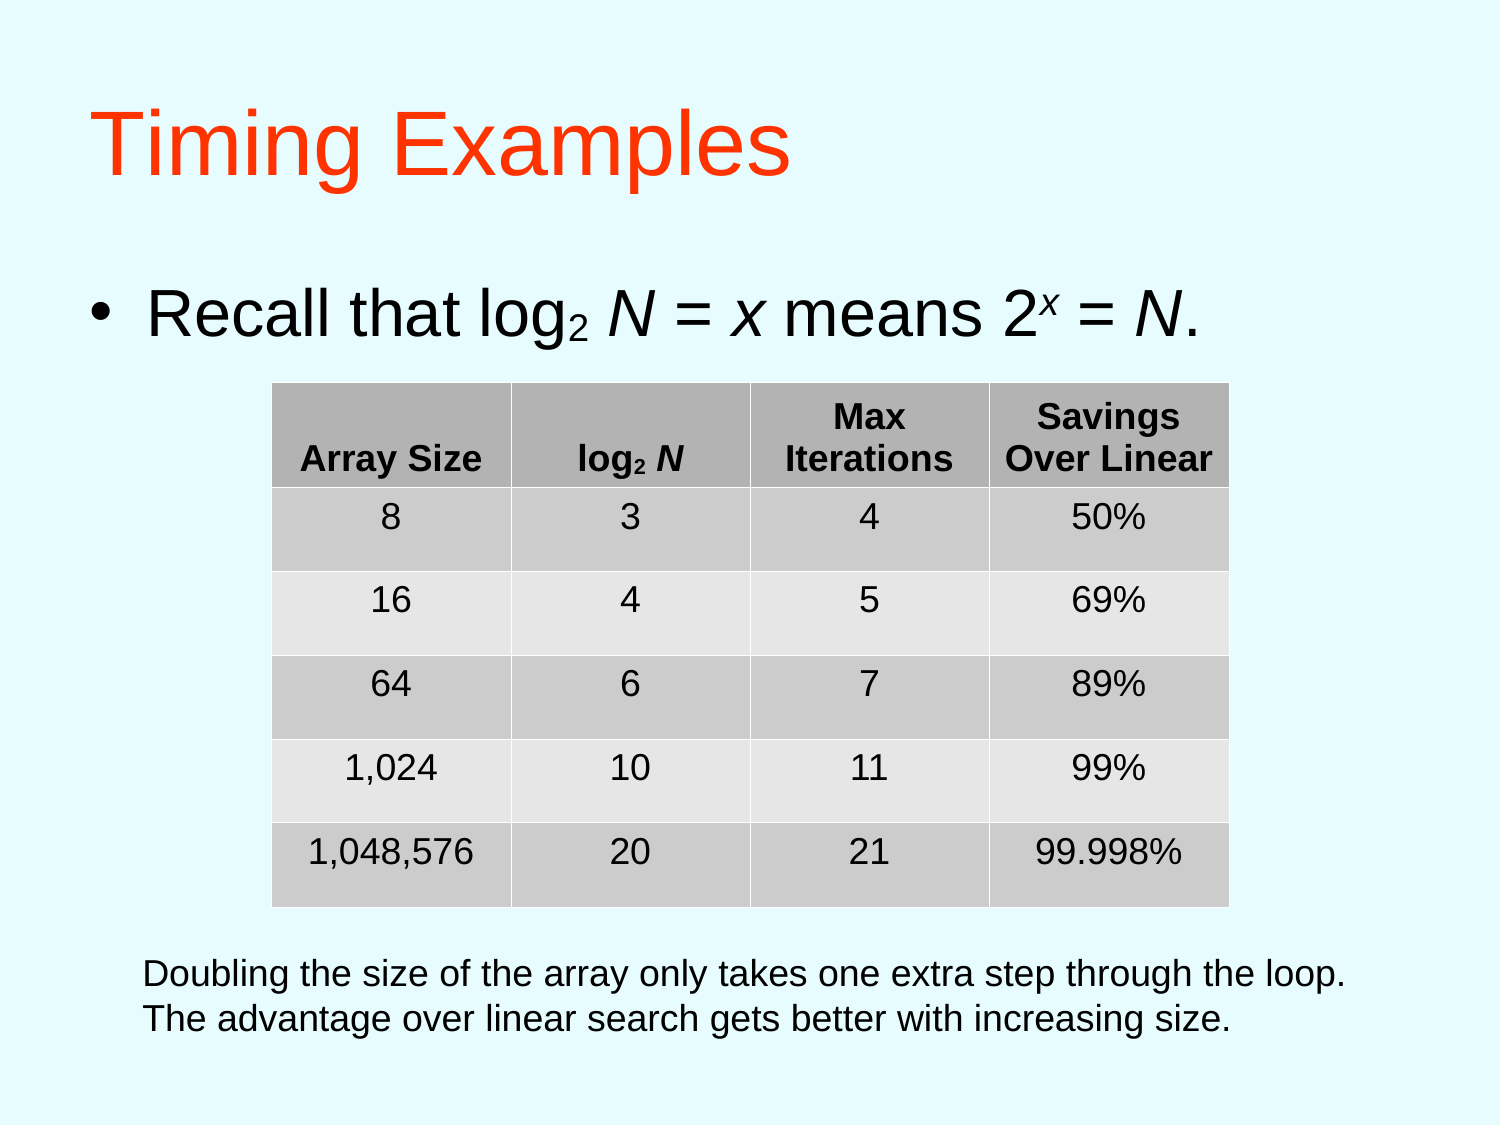

# Timing Examples
Recall that log2 N = x means 2x = N.
| Array Size | log2 N | Max Iterations | Savings Over Linear |
| --- | --- | --- | --- |
| 8 | 3 | 4 | 50% |
| 16 | 4 | 5 | 69% |
| 64 | 6 | 7 | 89% |
| 1,024 | 10 | 11 | 99% |
| 1,048,576 | 20 | 21 | 99.998% |
Doubling the size of the array only takes one extra step through the loop. The advantage over linear search gets better with increasing size.